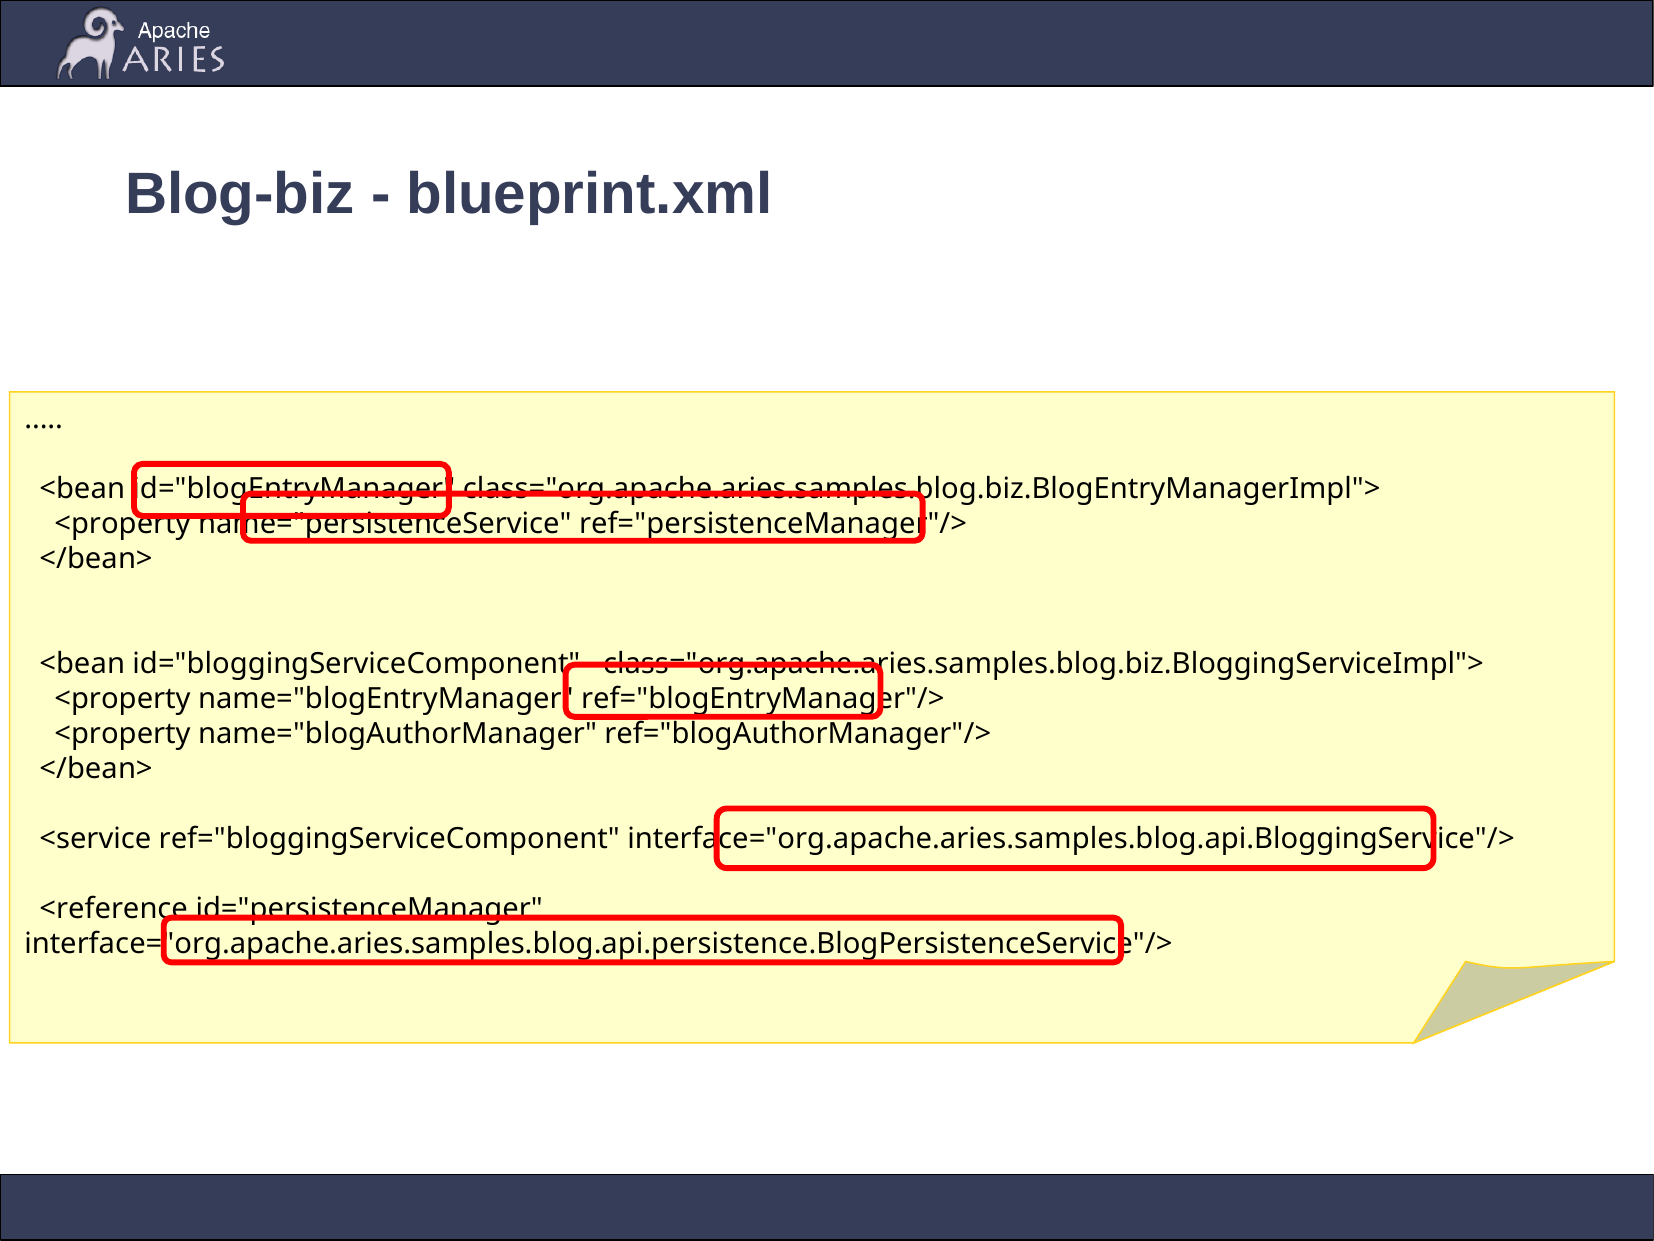

# Blog-biz - blueprint.xml
.....
 <bean id="blogEntryManager" class="org.apache.aries.samples.blog.biz.BlogEntryManagerImpl">
 <property name="persistenceService" ref="persistenceManager"/>
 </bean>
 <bean id="bloggingServiceComponent" class="org.apache.aries.samples.blog.biz.BloggingServiceImpl">
 <property name="blogEntryManager" ref="blogEntryManager"/>
 <property name="blogAuthorManager" ref="blogAuthorManager"/>
 </bean>
 <service ref="bloggingServiceComponent" interface="org.apache.aries.samples.blog.api.BloggingService"/>
 <reference id="persistenceManager" interface="org.apache.aries.samples.blog.api.persistence.BlogPersistenceService"/>
31